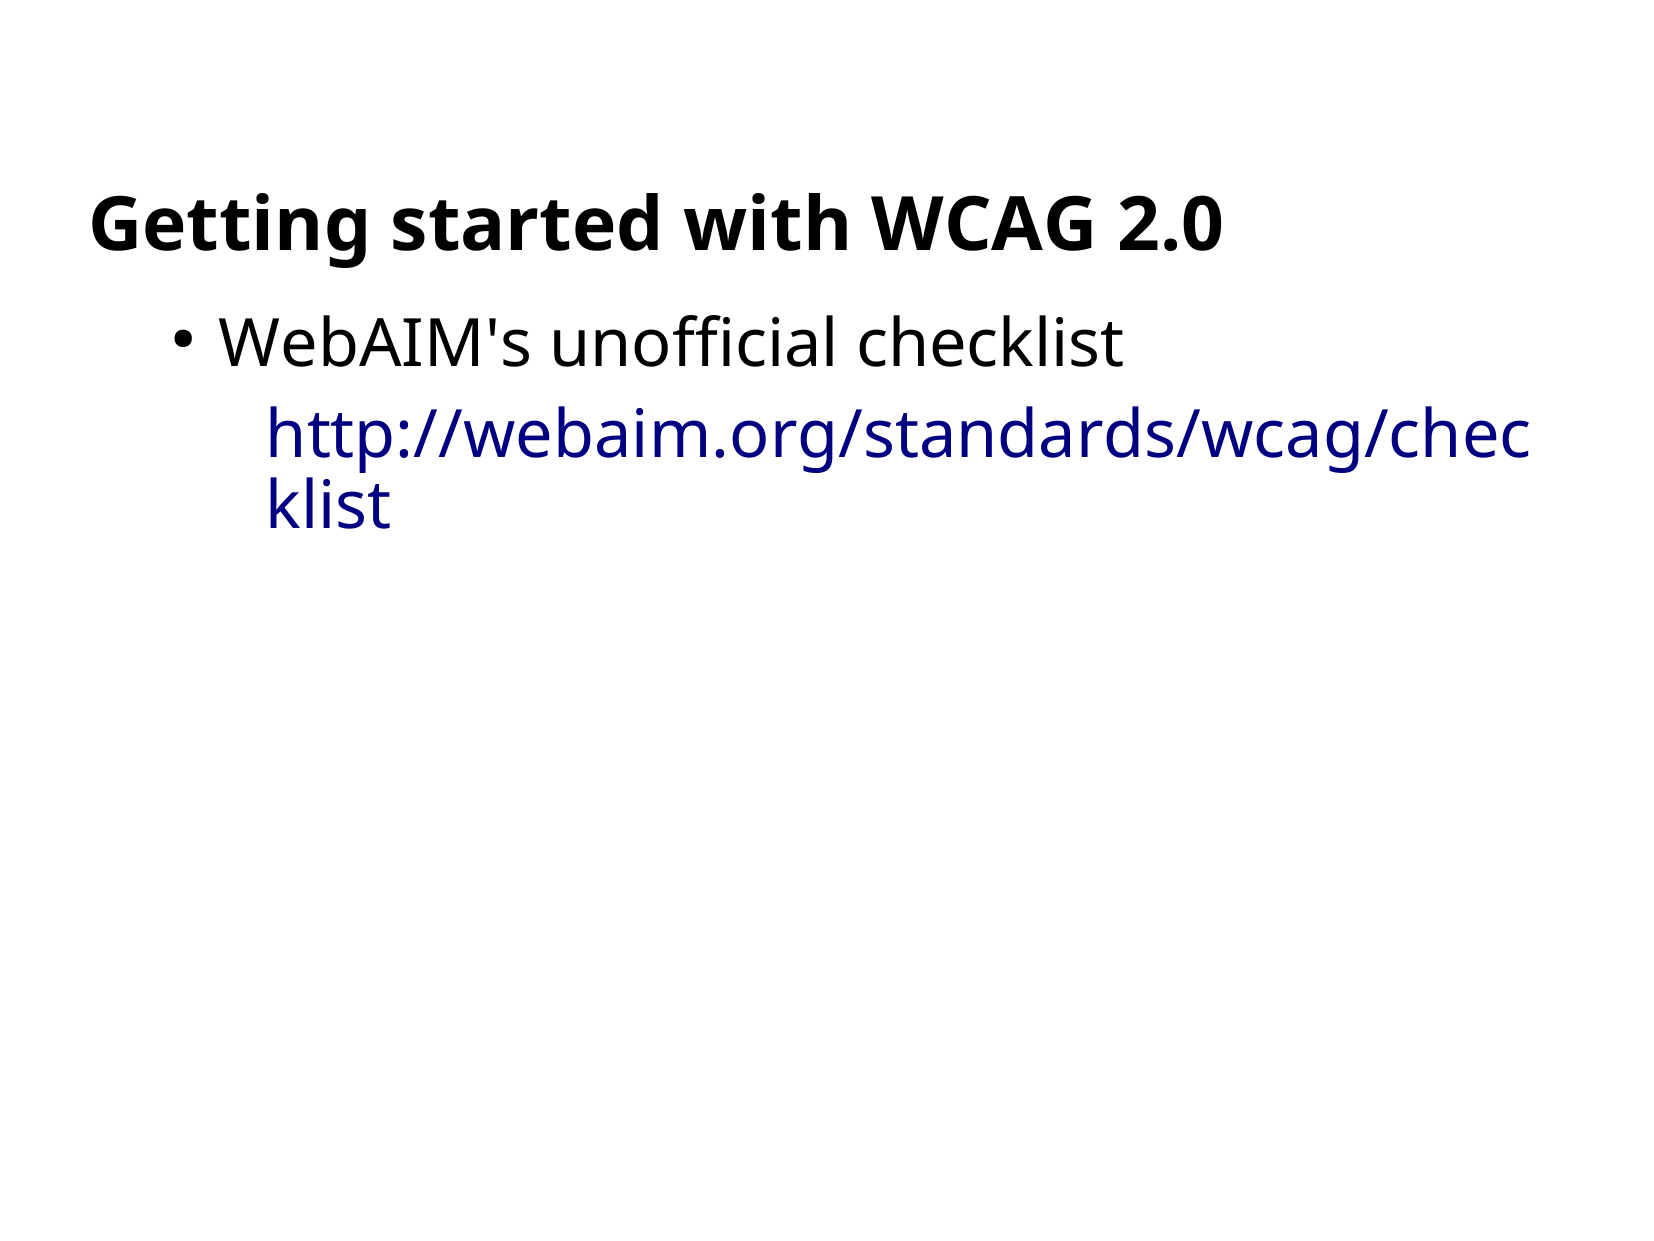

# Getting started with WCAG 2.0
WebAIM's unofficial checklist http://webaim.org/standards/wcag/checklist